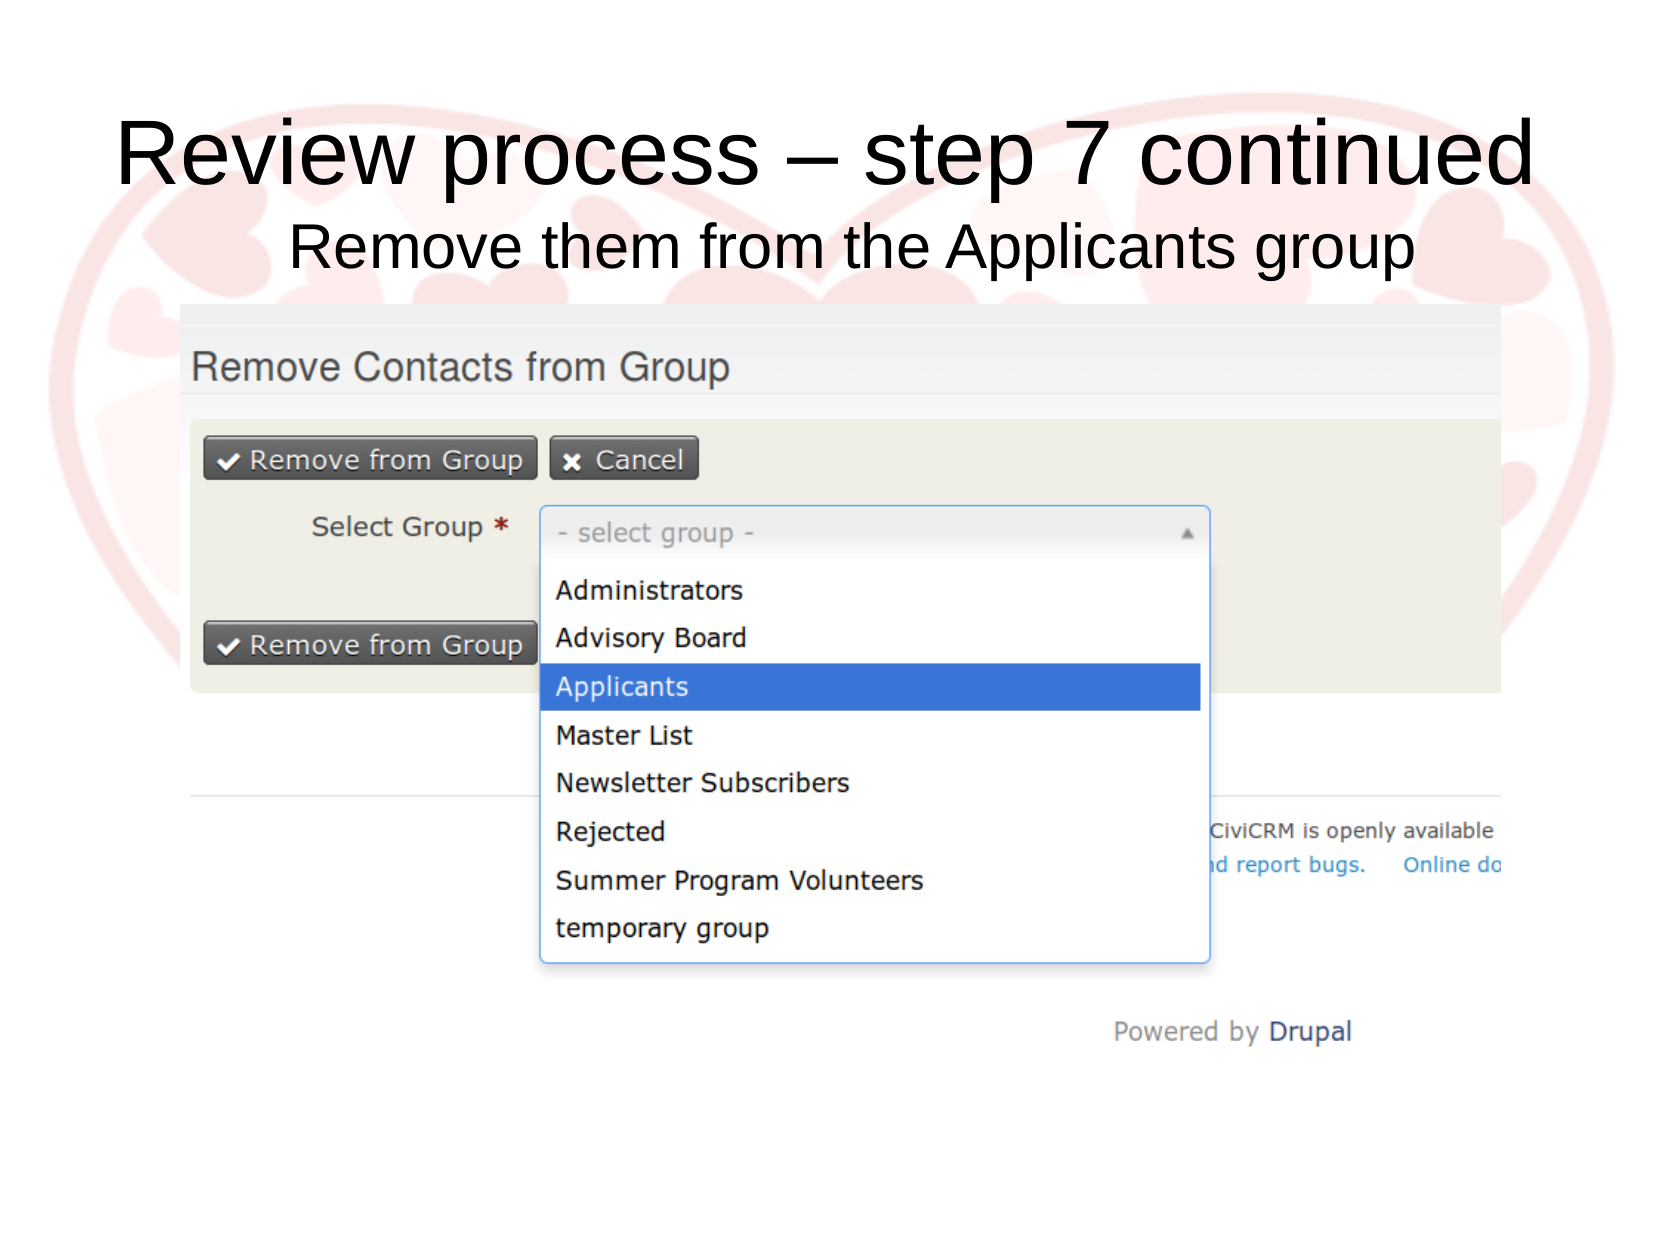

# Review process – step 7 continued
Remove them from the Applicants group